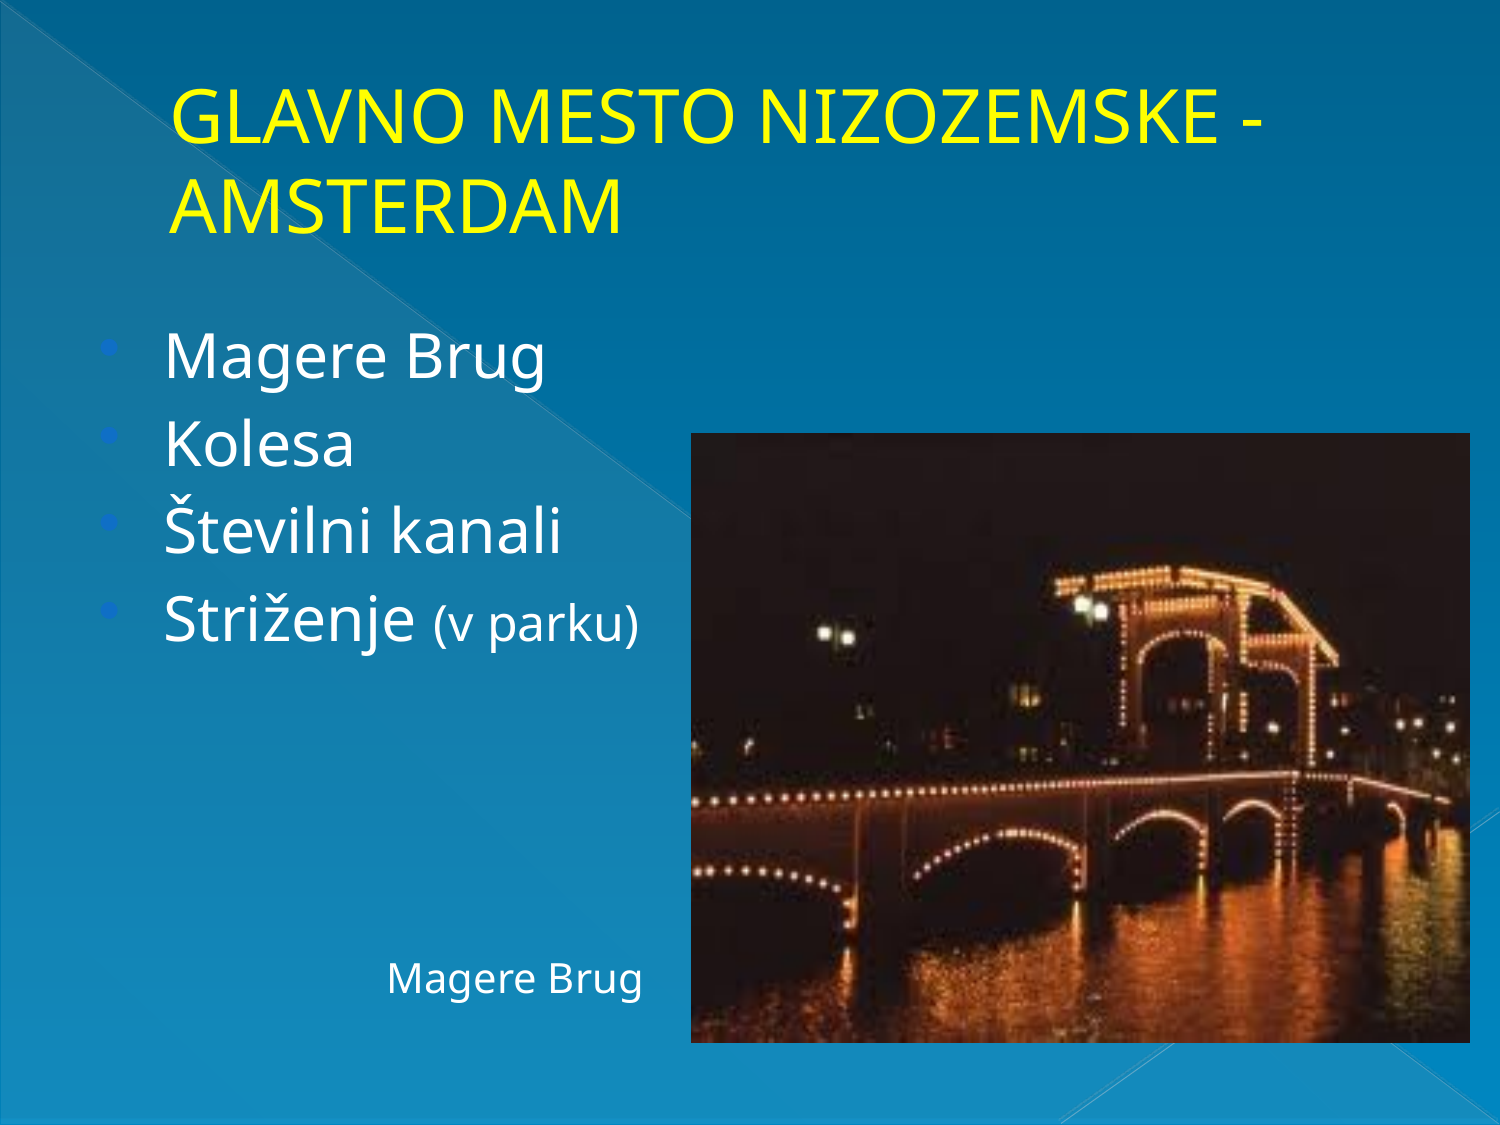

# GLAVNO MESTO NIZOZEMSKE - AMSTERDAM
Magere Brug
Kolesa
Številni kanali
Striženje (v parku)
 Magere Brug